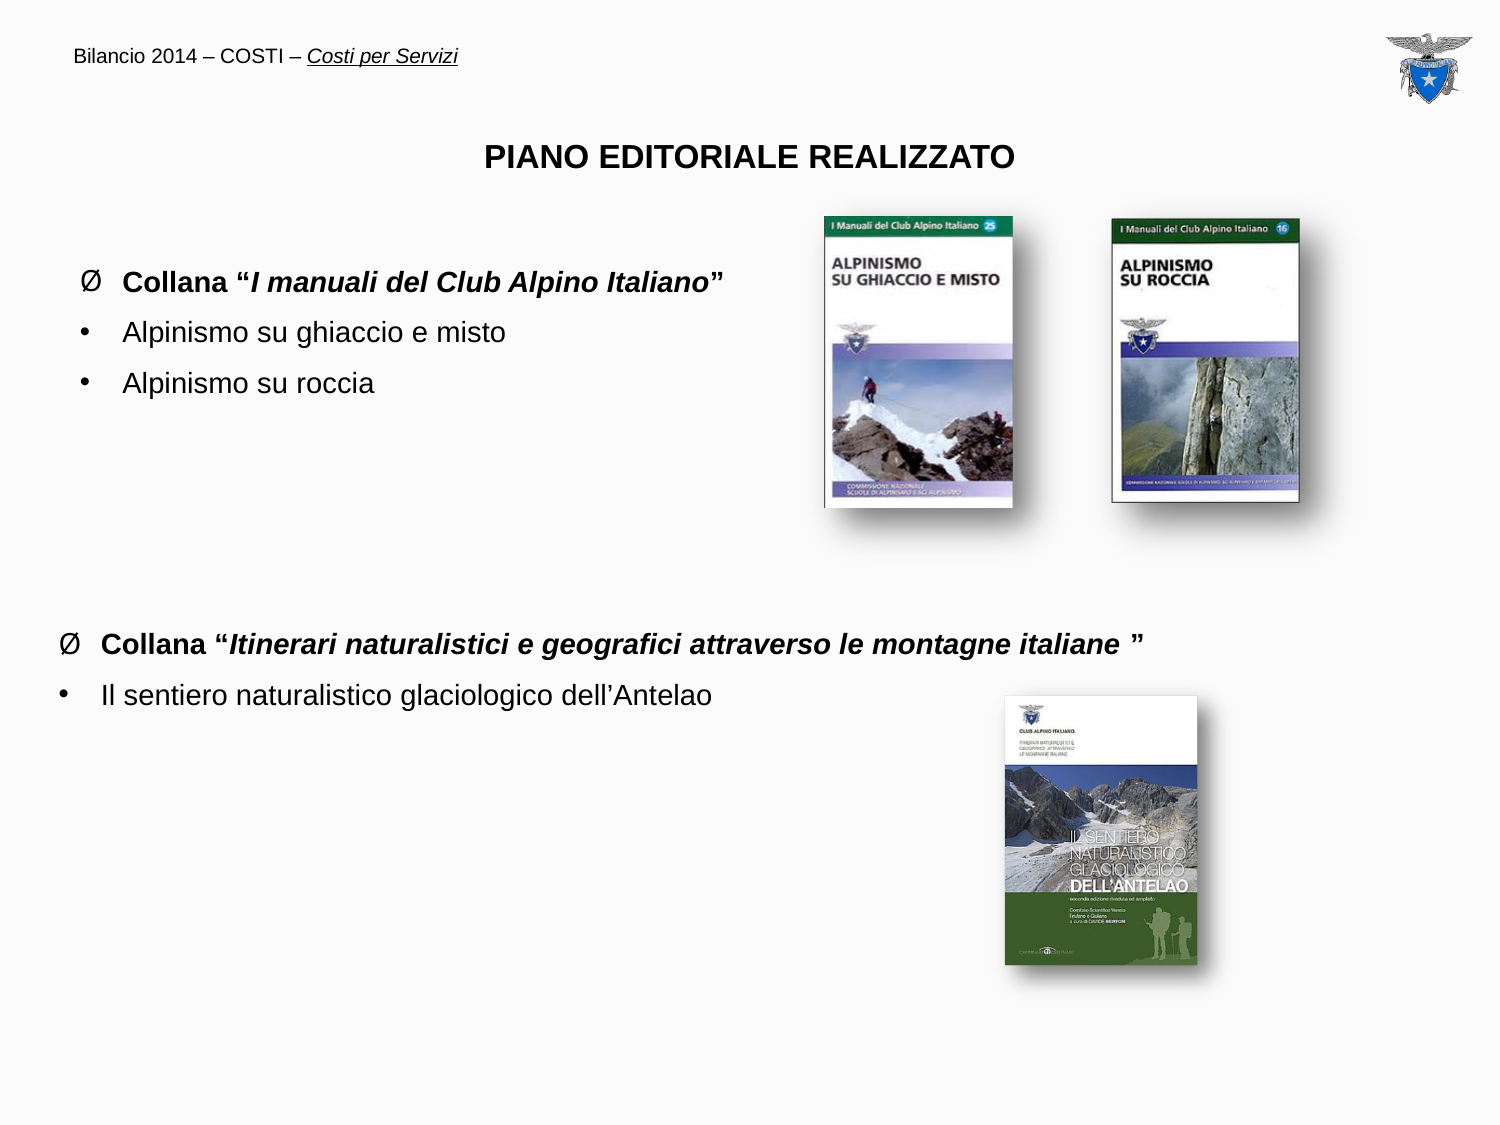

Bilancio 2014 – COSTI – Costi per Servizi
PIANO EDITORIALE REALIZZATO
Collana “I manuali del Club Alpino Italiano”
Alpinismo su ghiaccio e misto
Alpinismo su roccia
Collana “Itinerari naturalistici e geografici attraverso le montagne italiane ”
Il sentiero naturalistico glaciologico dell’Antelao